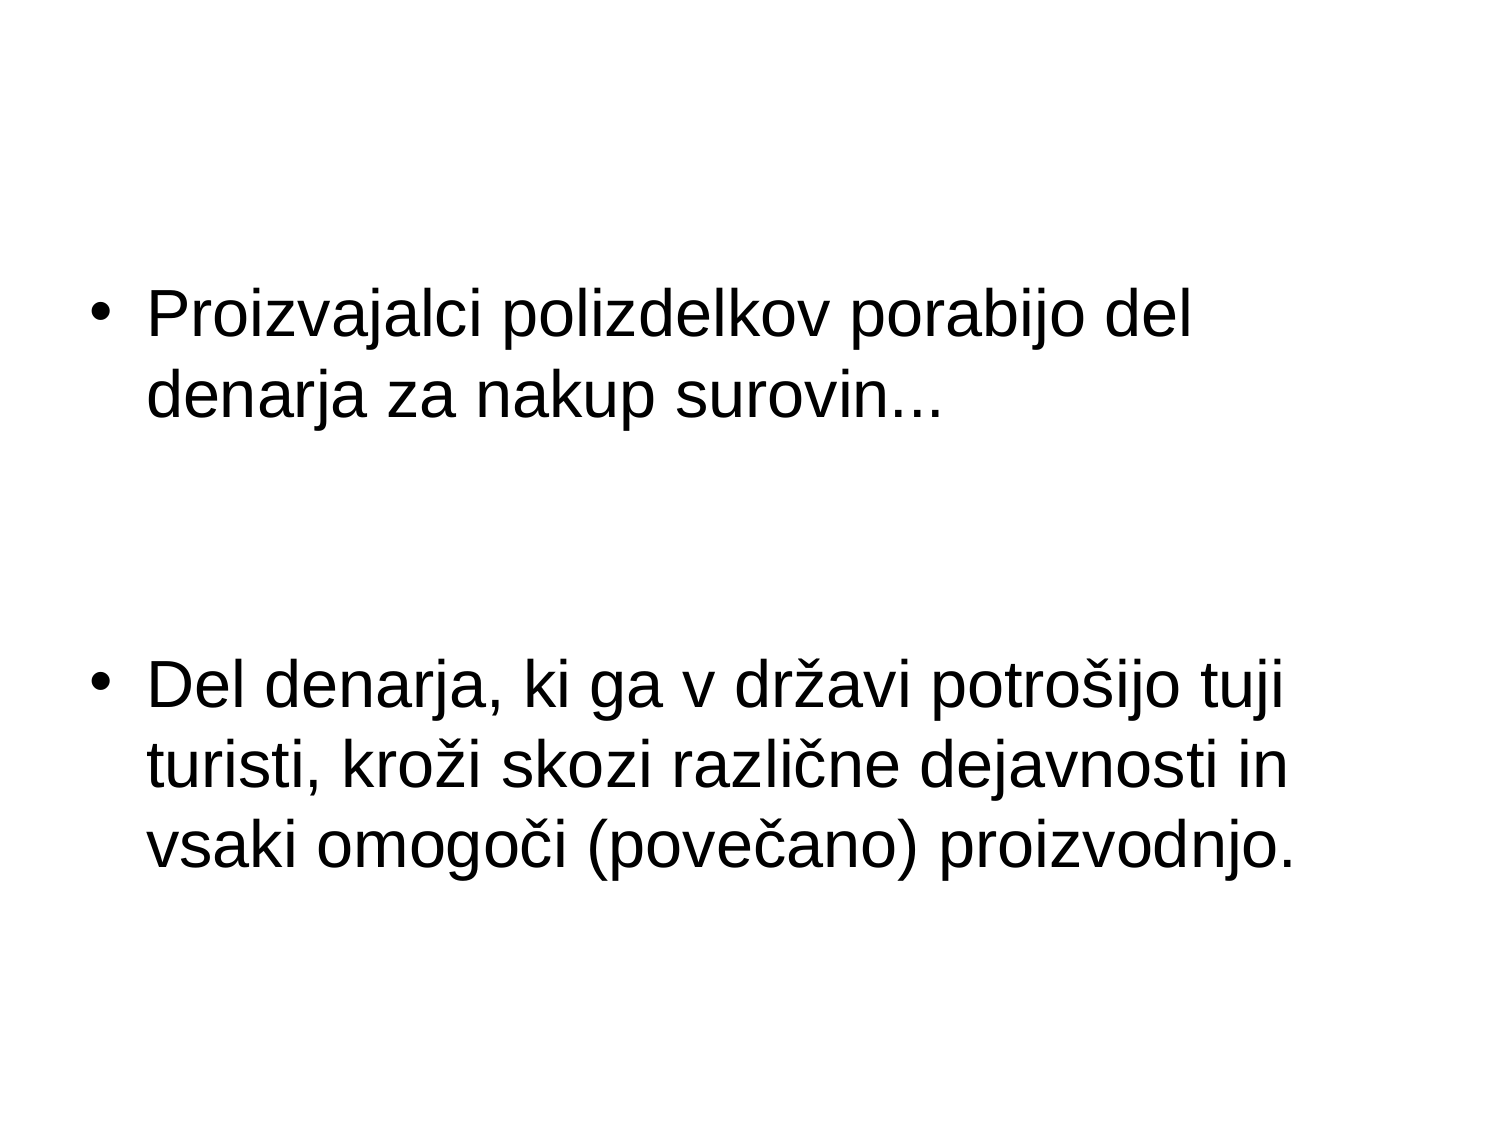

# Proizvajalci polizdelkov porabijo del denarja za nakup surovin...
Del denarja, ki ga v državi potrošijo tuji turisti, kroži skozi različne dejavnosti in vsaki omogoči (povečano) proizvodnjo.